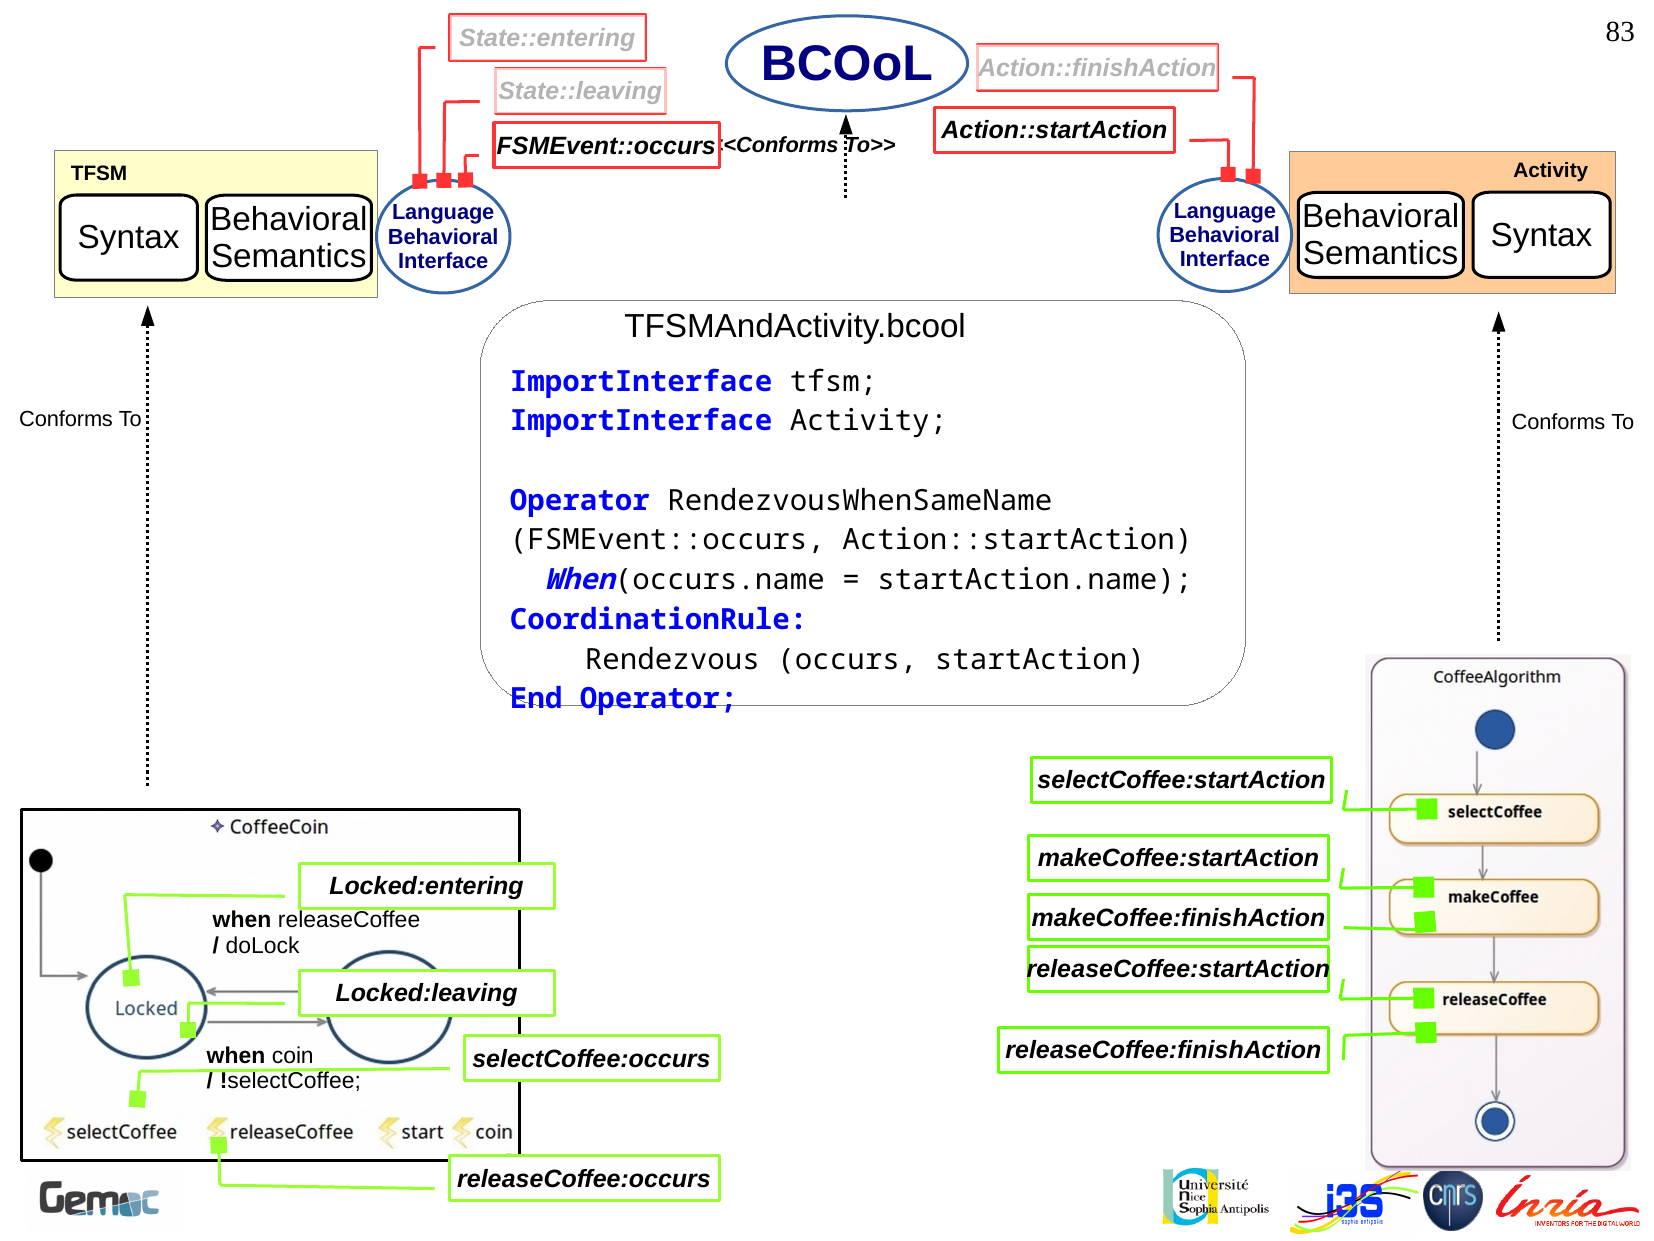

State::entering
83
BCOoL
Action::finishAction
State::leaving
Action::startAction
<<Conforms To>>
FSMEvent::occurs
Activity
TFSM
Language
Behavioral
Interface
Language
Behavioral
Interface
Behavioral
Semantics
Syntax
Syntax
Behavioral
Semantics
TFSMAndActivity.bcool
Conforms To
BCOoL
Specification
Conforms To
ImportInterface tfsm;
ImportInterface Activity;
Operator RendezvousWhenSameName (FSMEvent::occurs, Action::startAction)
 When(occurs.name = startAction.name);
CoordinationRule:
	Rendezvous (occurs, startAction)
End Operator;
selectCoffee:startAction
makeCoffee:startAction
Locked:entering
makeCoffee:finishAction
when releaseCoffee
/ doLock
releaseCoffee:startAction
Locked:leaving
releaseCoffee:finishAction
when coin
/ !selectCoffee;
selectCoffee:occurs
releaseCoffee:occurs
Language 2
Language 2
Language 2
Language 2
Language 2
Language 2
 generates
 generates
 generates
 generates
 generates
 generates
Conforms to
Conforms to
Conforms to
Conforms to
Conforms to
Conforms to
System
Designer
System
Designer
System
Designer
System
Designer
System
Designer
System
Designer
defines
defines
defines
defines
defines
defines
Model 1
Model 2
Model 3
Model 1
Model 2
Model 3
Model 1
Model 2
Model 3
Model 1
Model 2
Model 3
Model 1
Model 2
Model 3
Model 1
Model 2
Model 3
 Coordination
/
Communication
 Coordination
/
Communication
 Coordination
/
Communication
 Coordination
/
Communication
 Coordination
/
Communication
 Coordination
/
Communication
Model A
Model B
Model B
Model A
Model B
Model B
Model A
Model B
Model B
Model A
Model B
Model B
Model A
Model B
Model B
Model A
Model B
Model B